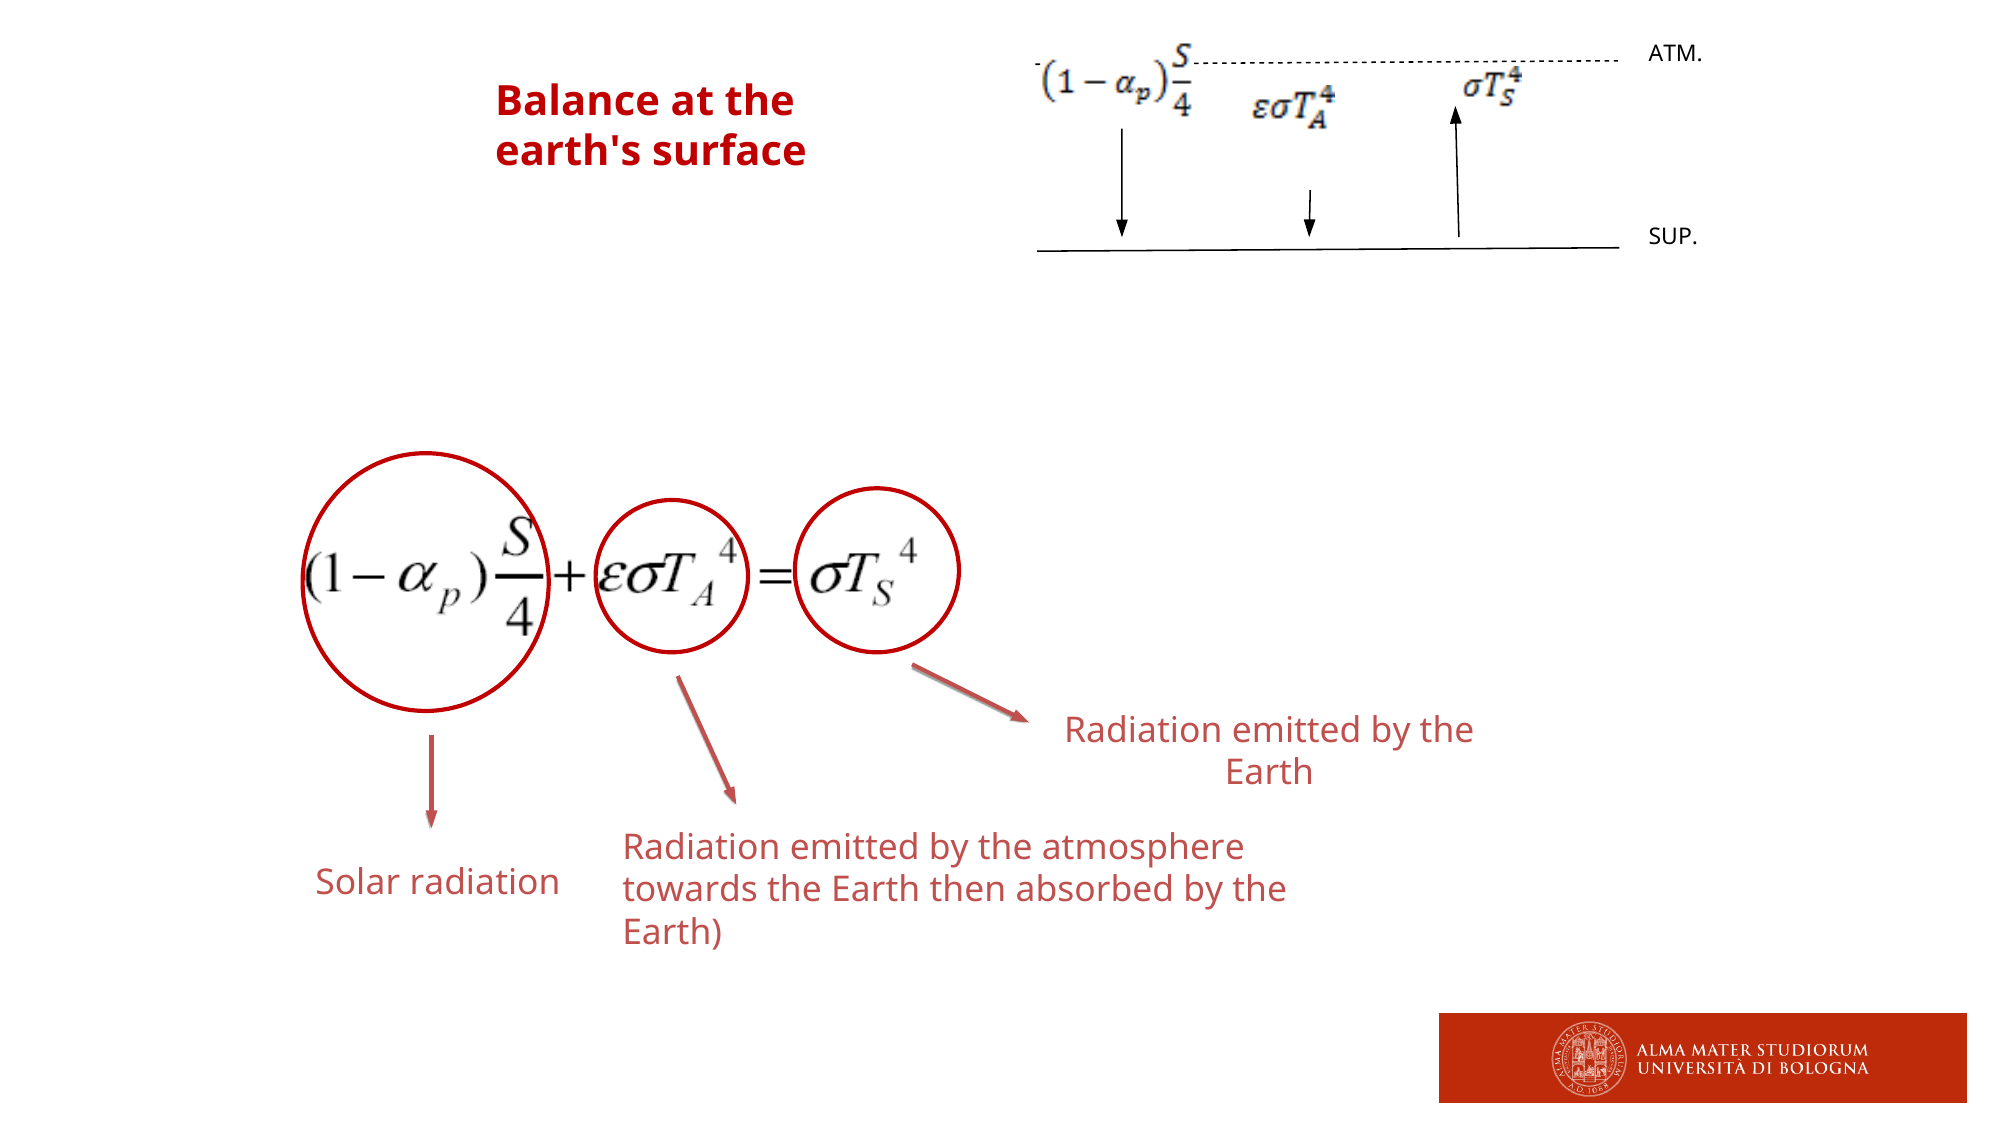

ATM.
SUP.
Balance at the earth's surface
Radiation emitted by the Earth
Radiation emitted by the atmosphere
towards the Earth then absorbed by the Earth)
Solar radiation